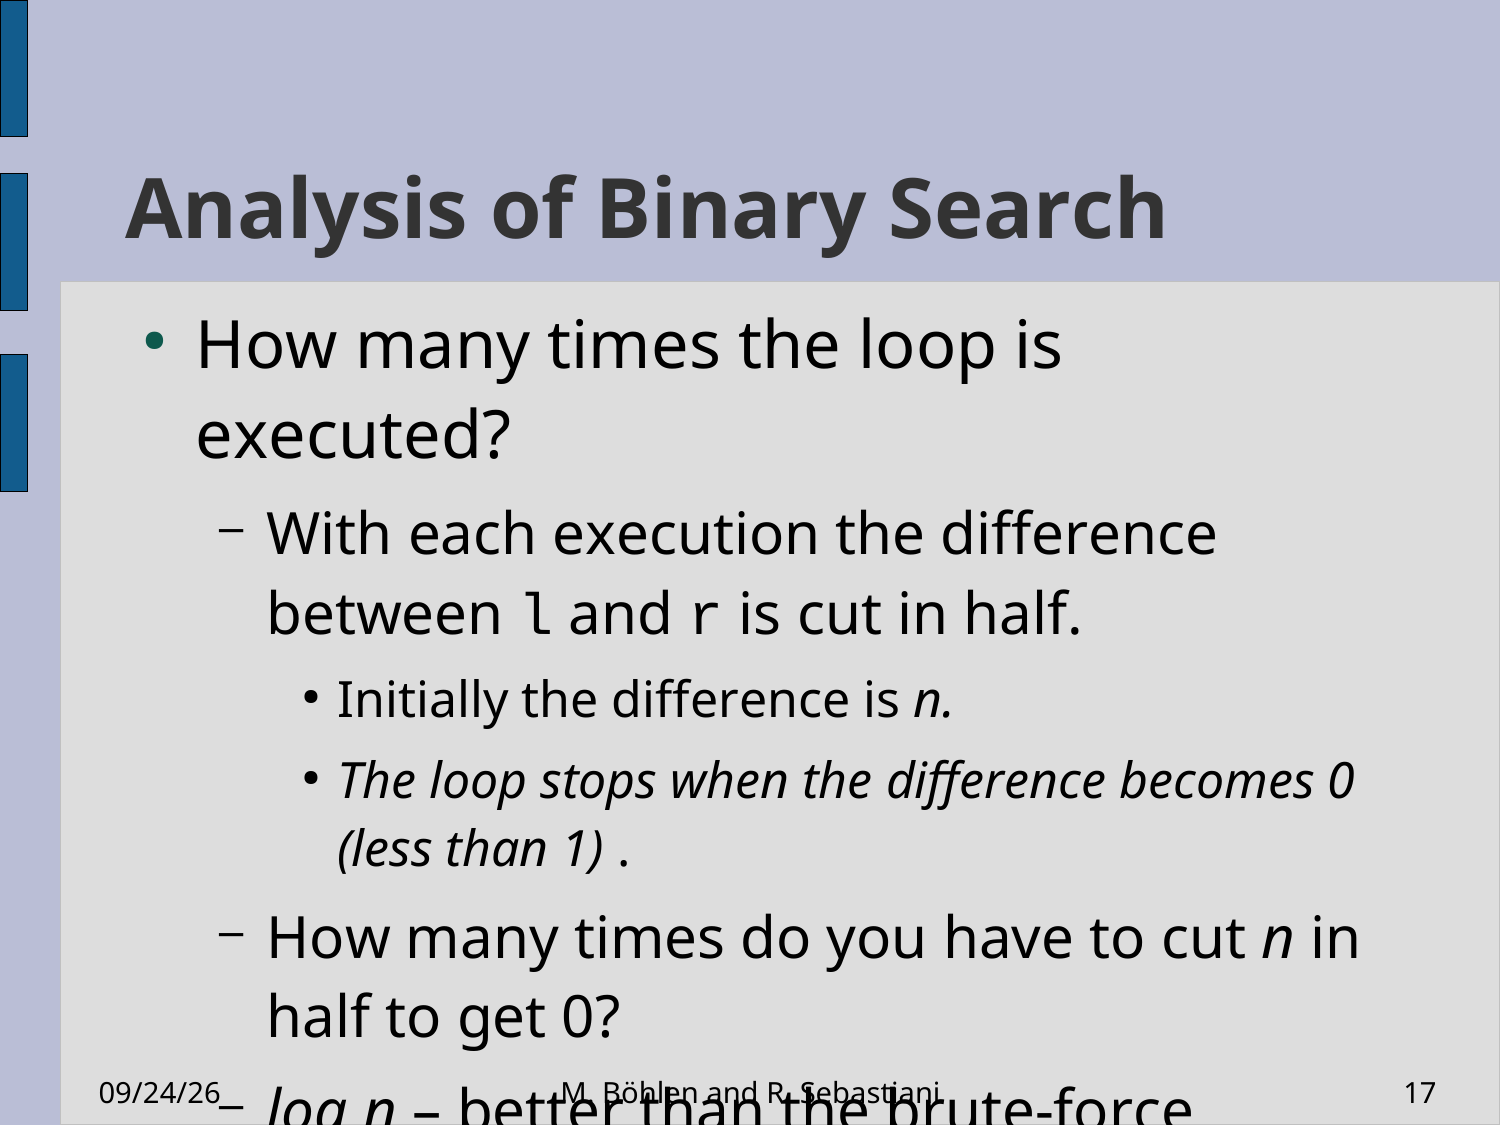

# Analysis of Binary Search
How many times the loop is executed?
With each execution the difference between l and r is cut in half.
Initially the difference is n.
The loop stops when the difference becomes 0 (less than 1) .
How many times do you have to cut n in half to get 0?
log n – better than the brute-force approach of linear search (n).
M. Böhlen and R. Sebastiani
17